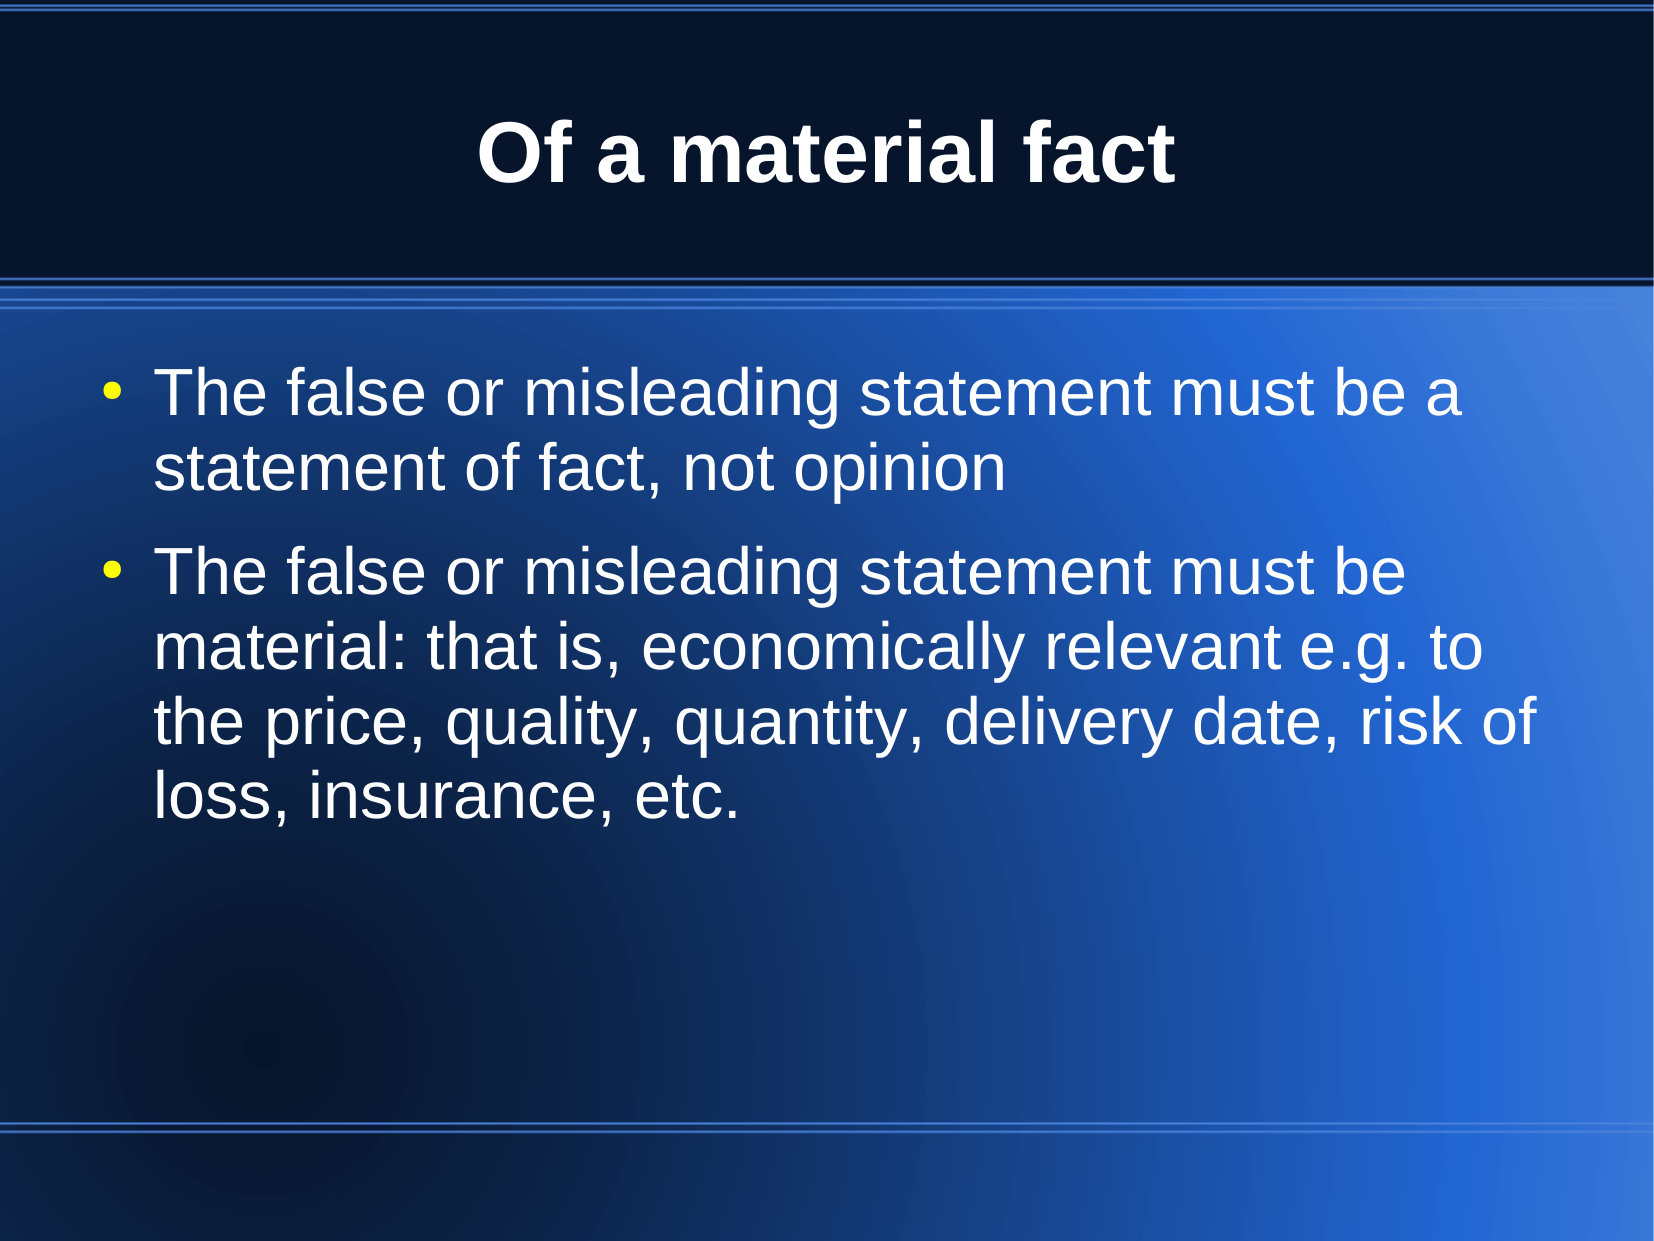

# Of a material fact
The false or misleading statement must be a statement of fact, not opinion
The false or misleading statement must be material: that is, economically relevant e.g. to the price, quality, quantity, delivery date, risk of loss, insurance, etc.